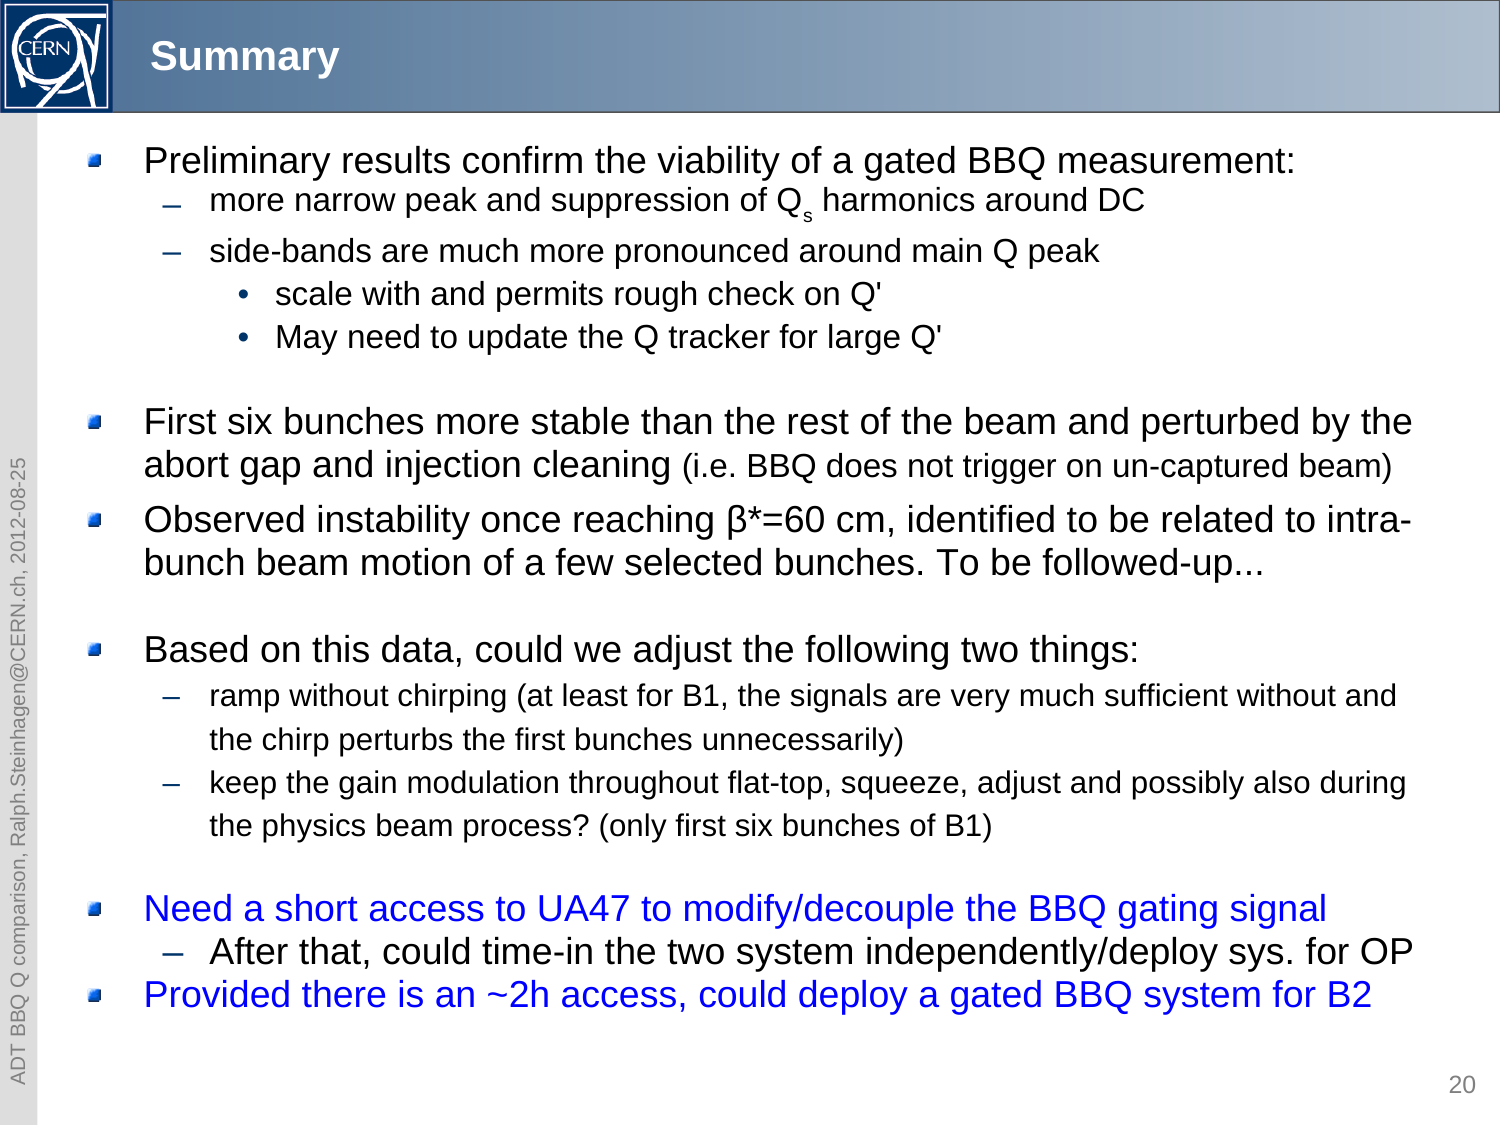

# Summary
Preliminary results confirm the viability of a gated BBQ measurement:
more narrow peak and suppression of Qs harmonics around DC
side-bands are much more pronounced around main Q peak
scale with and permits rough check on Q'
May need to update the Q tracker for large Q'
First six bunches more stable than the rest of the beam and perturbed by the abort gap and injection cleaning (i.e. BBQ does not trigger on un-captured beam)
Observed instability once reaching β*=60 cm, identified to be related to intra-bunch beam motion of a few selected bunches. To be followed-up...
Based on this data, could we adjust the following two things:
ramp without chirping (at least for B1, the signals are very much sufficient without and the chirp perturbs the first bunches unnecessarily)
keep the gain modulation throughout flat-top, squeeze, adjust and possibly also during the physics beam process? (only first six bunches of B1)
Need a short access to UA47 to modify/decouple the BBQ gating signal
After that, could time-in the two system independently/deploy sys. for OP
Provided there is an ~2h access, could deploy a gated BBQ system for B2